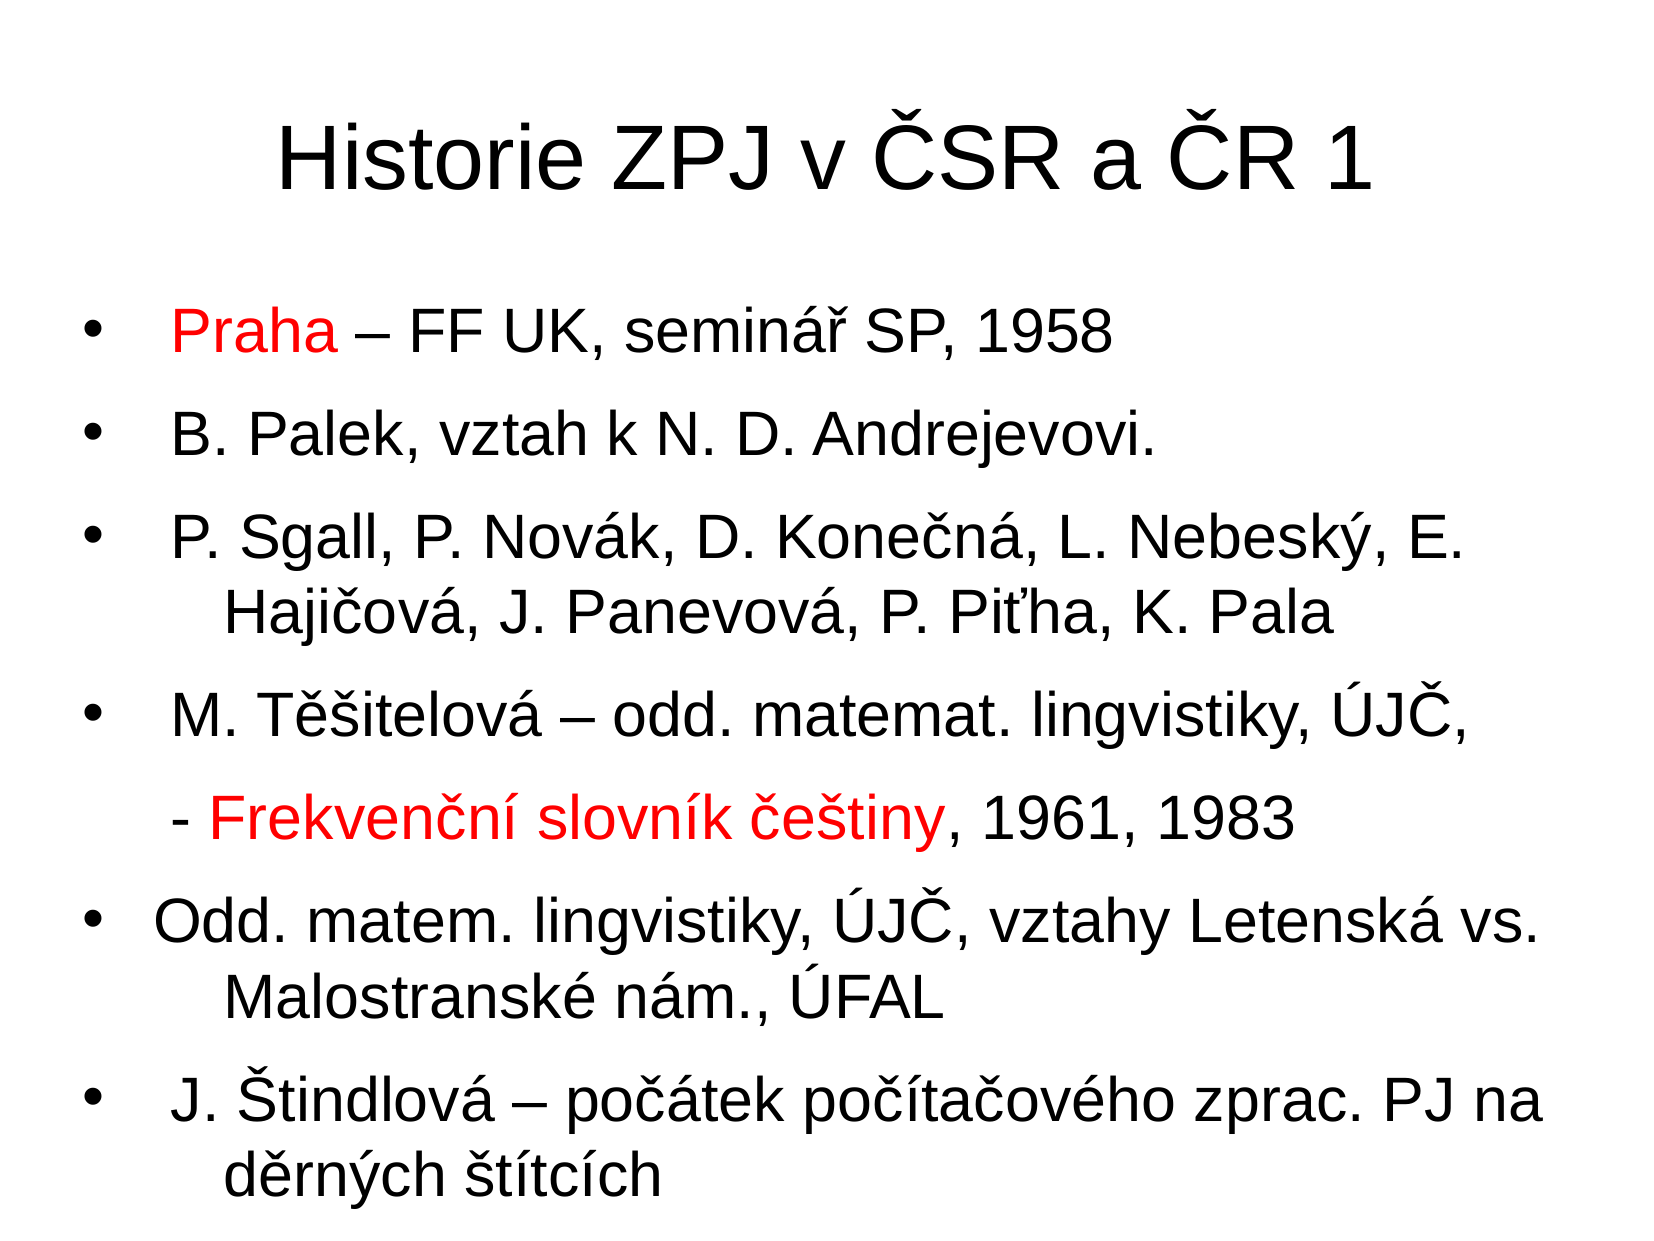

# Historie ZPJ v ČSR a ČR 1
 Praha – FF UK, seminář SP, 1958
 B. Palek, vztah k N. D. Andrejevovi.
 P. Sgall, P. Novák, D. Konečná, L. Nebeský, E. Hajičová, J. Panevová, P. Piťha, K. Pala
 M. Těšitelová – odd. matemat. lingvistiky, ÚJČ,
 - Frekvenční slovník češtiny, 1961, 1983
Odd. matem. lingvistiky, ÚJČ, vztahy Letenská vs. Malostranské nám., ÚFAL
 J. Štindlová – počátek počítačového zprac. PJ na děrných štítcích